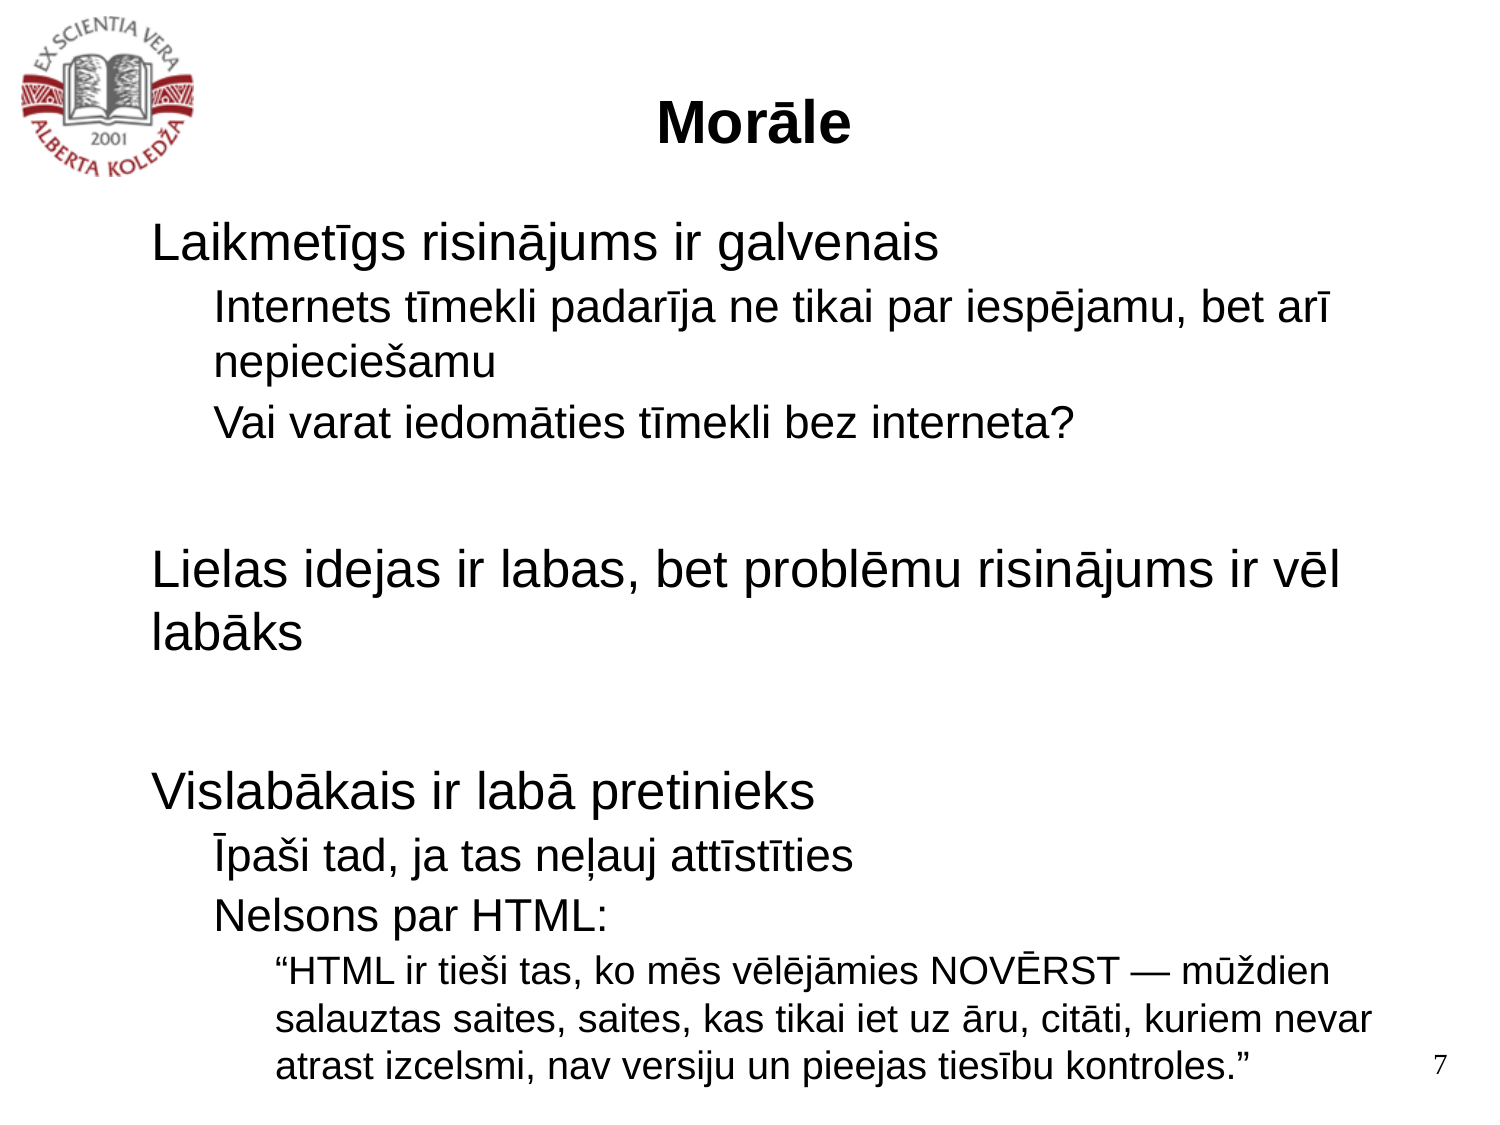

# Morāle
Laikmetīgs risinājums ir galvenais
Internets tīmekli padarīja ne tikai par iespējamu, bet arī nepieciešamu
Vai varat iedomāties tīmekli bez interneta?
Lielas idejas ir labas, bet problēmu risinājums ir vēl labāks
Vislabākais ir labā pretinieks
Īpaši tad, ja tas neļauj attīstīties
Nelsons par HTML:
“HTML ir tieši tas, ko mēs vēlējāmies NOVĒRST — mūždien salauztas saites, saites, kas tikai iet uz āru, citāti, kuriem nevar atrast izcelsmi, nav versiju un pieejas tiesību kontroles.”
6